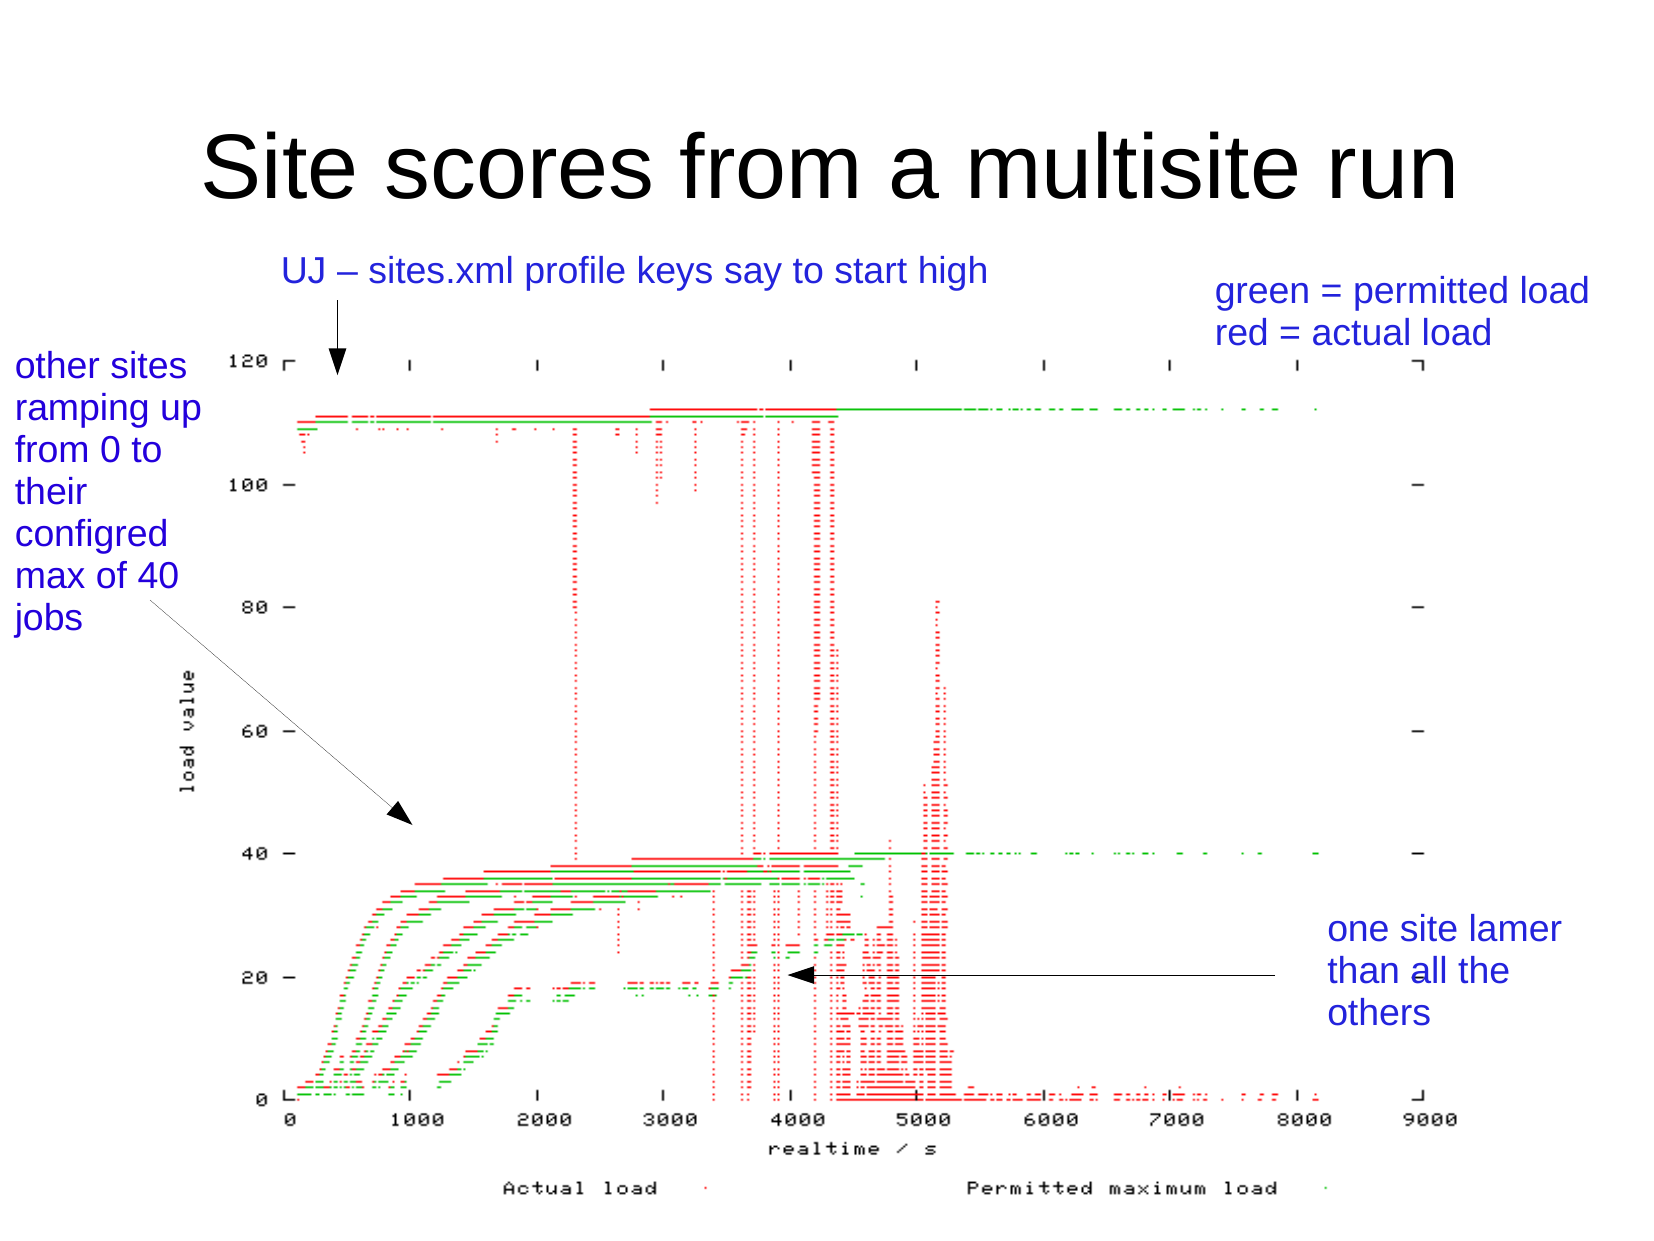

# Site scores from a multisite run
UJ – sites.xml profile keys say to start high
green = permitted load
red = actual load
other sites ramping up from 0 to their configred max of 40 jobs
one site lamer than all the others